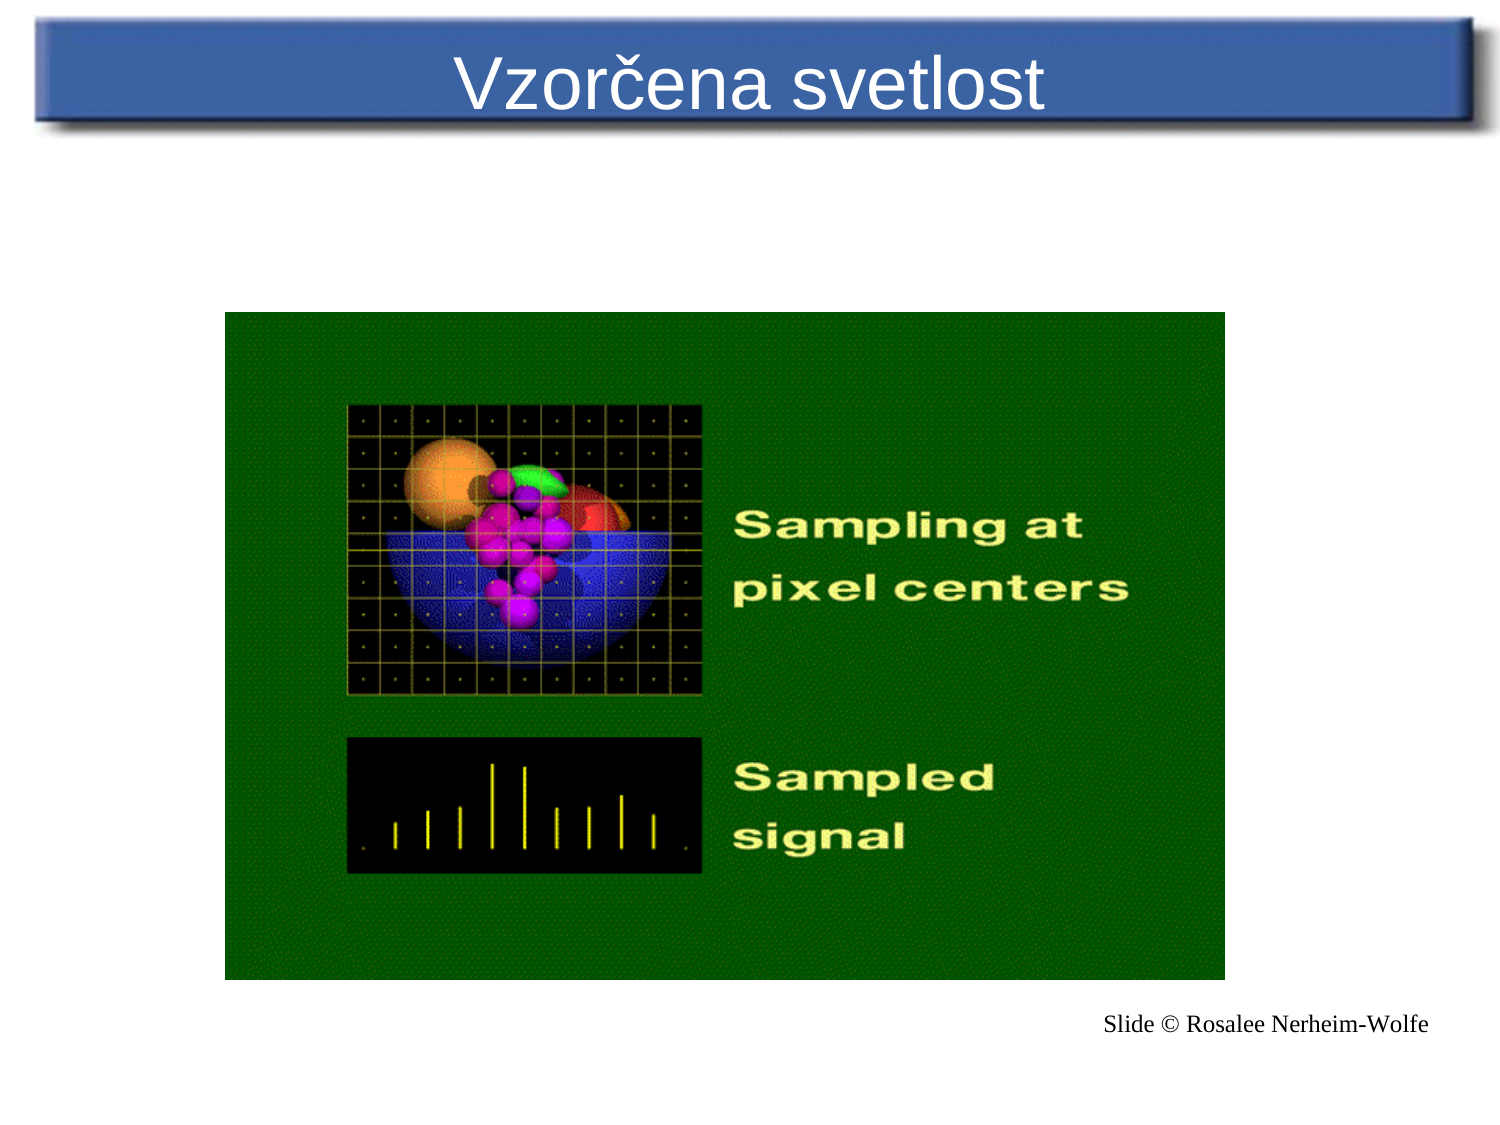

# Vzorčena svetlost
Slide © Rosalee Nerheim-Wolfe